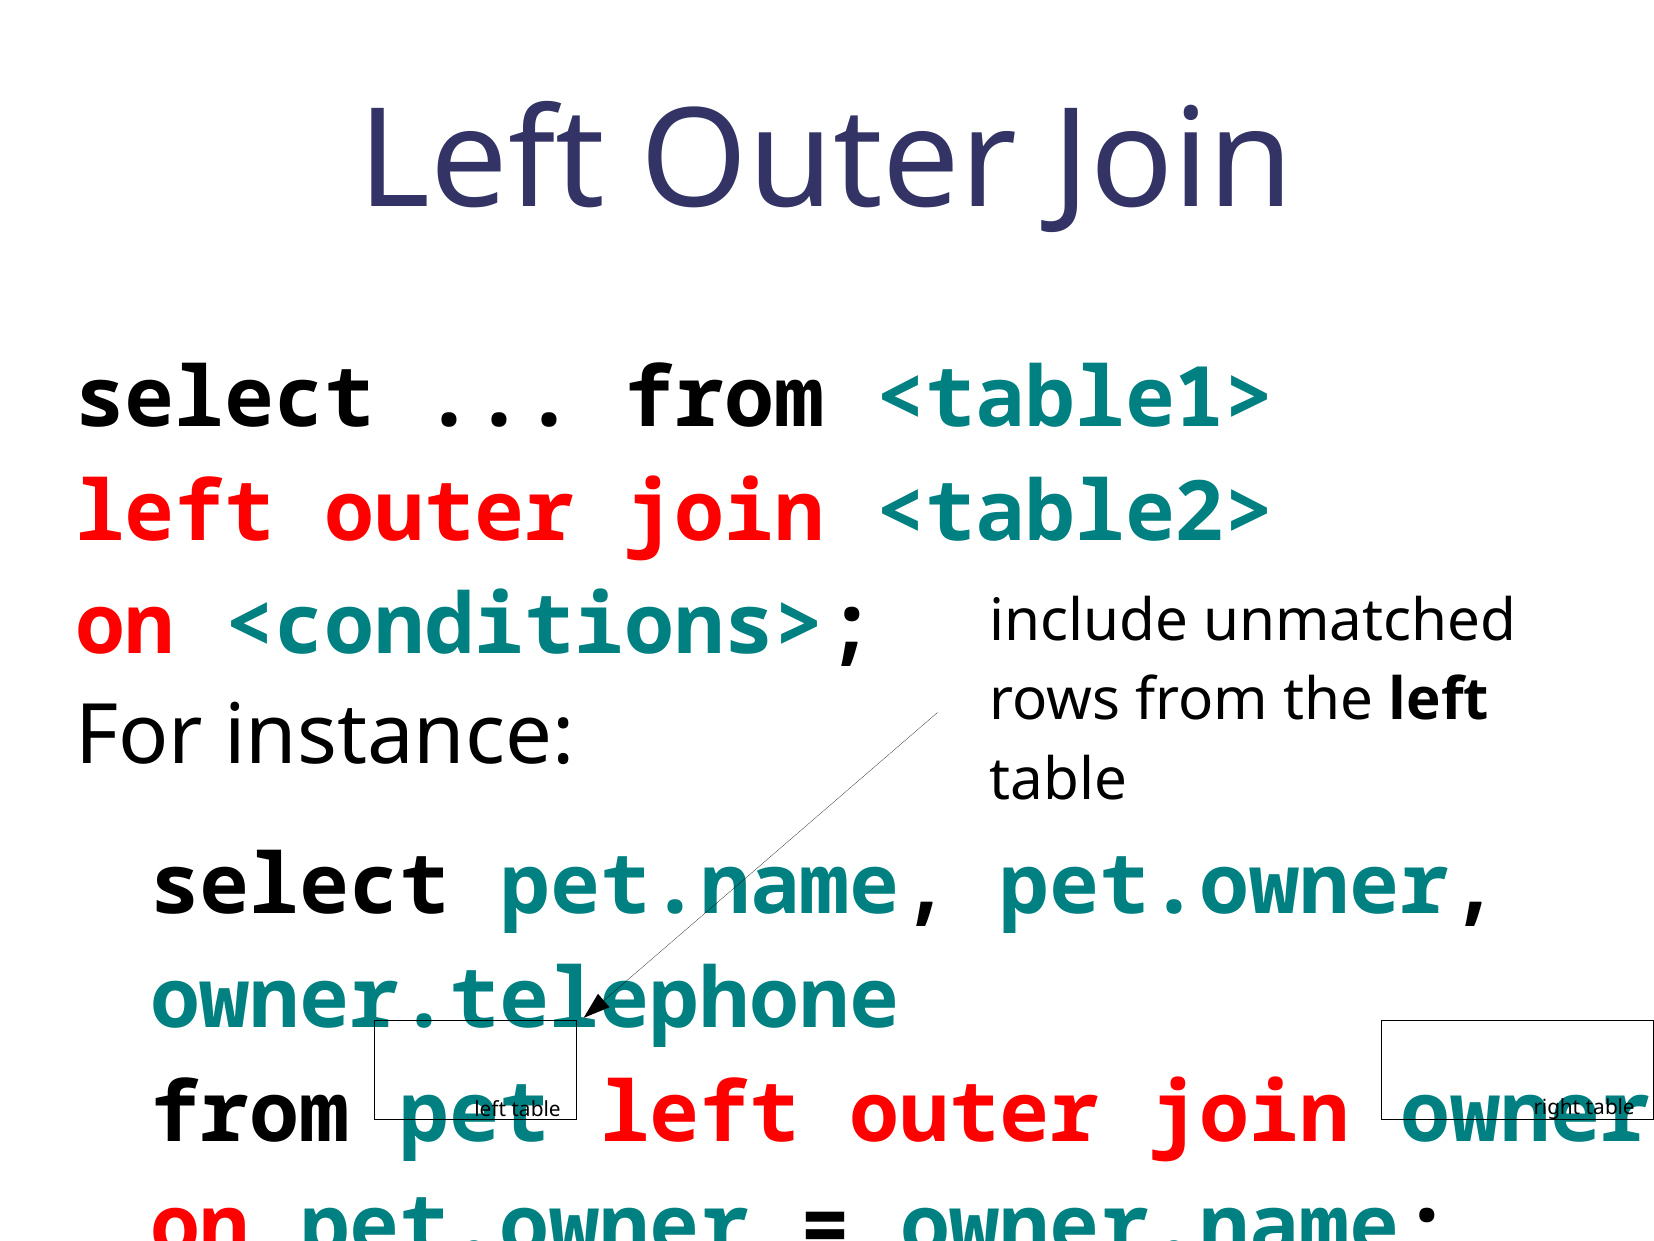

# Left Outer Join
select ... from <table1>
left outer join <table2>
on <conditions>;
include unmatched rows from the left table
For instance:
select pet.name, pet.owner, owner.telephone
from pet left outer join owner
on pet.owner = owner.name;
right table
left table